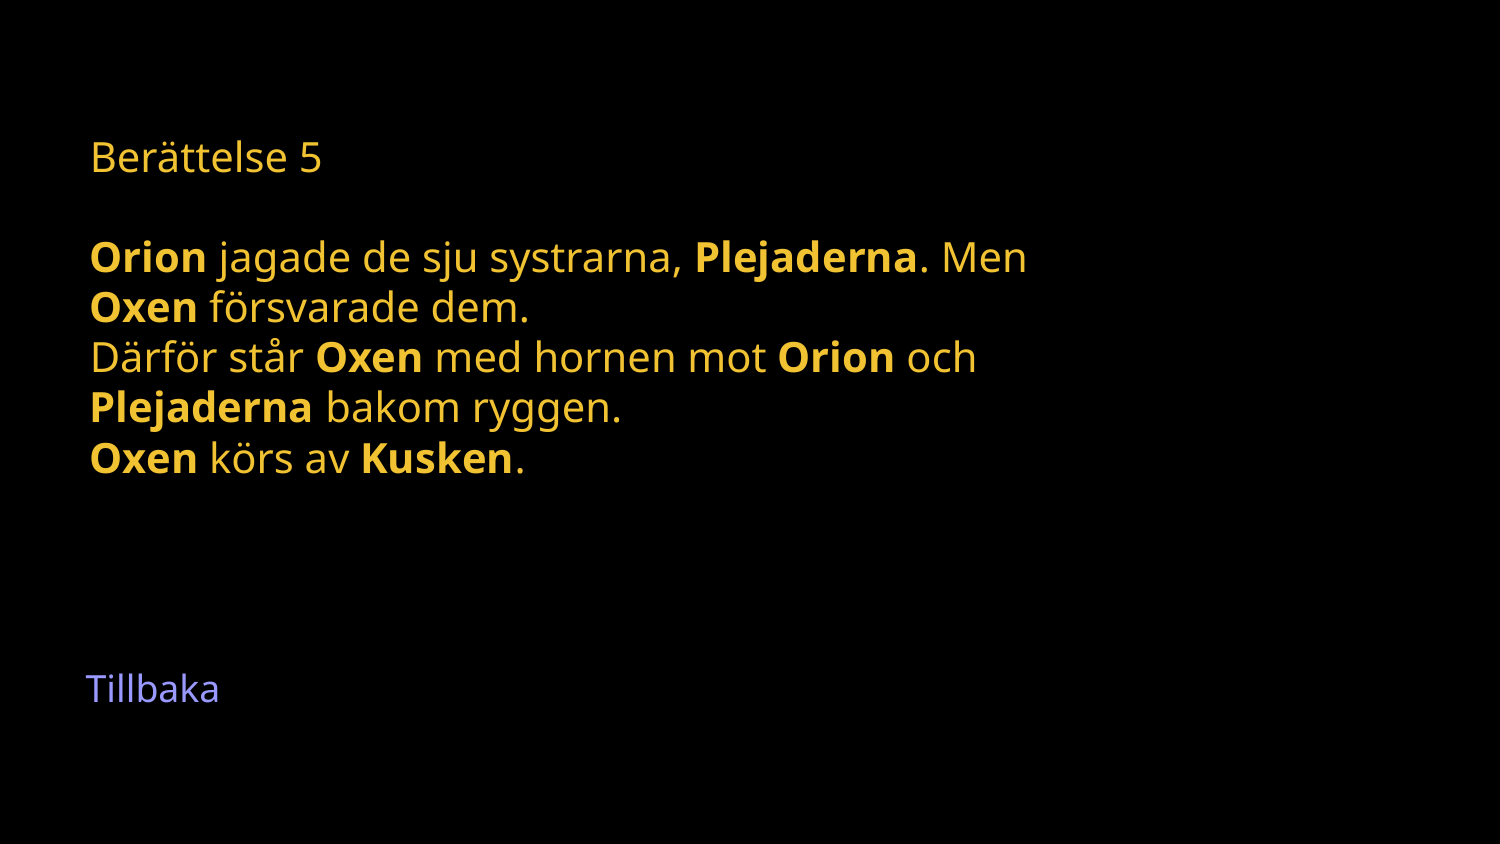

Berättelse 5
Orion jagade de sju systrarna, Plejaderna. Men
Oxen försvarade dem.
Därför står Oxen med hornen mot Orion och
Plejaderna bakom ryggen.
Oxen körs av Kusken.
Tillbaka